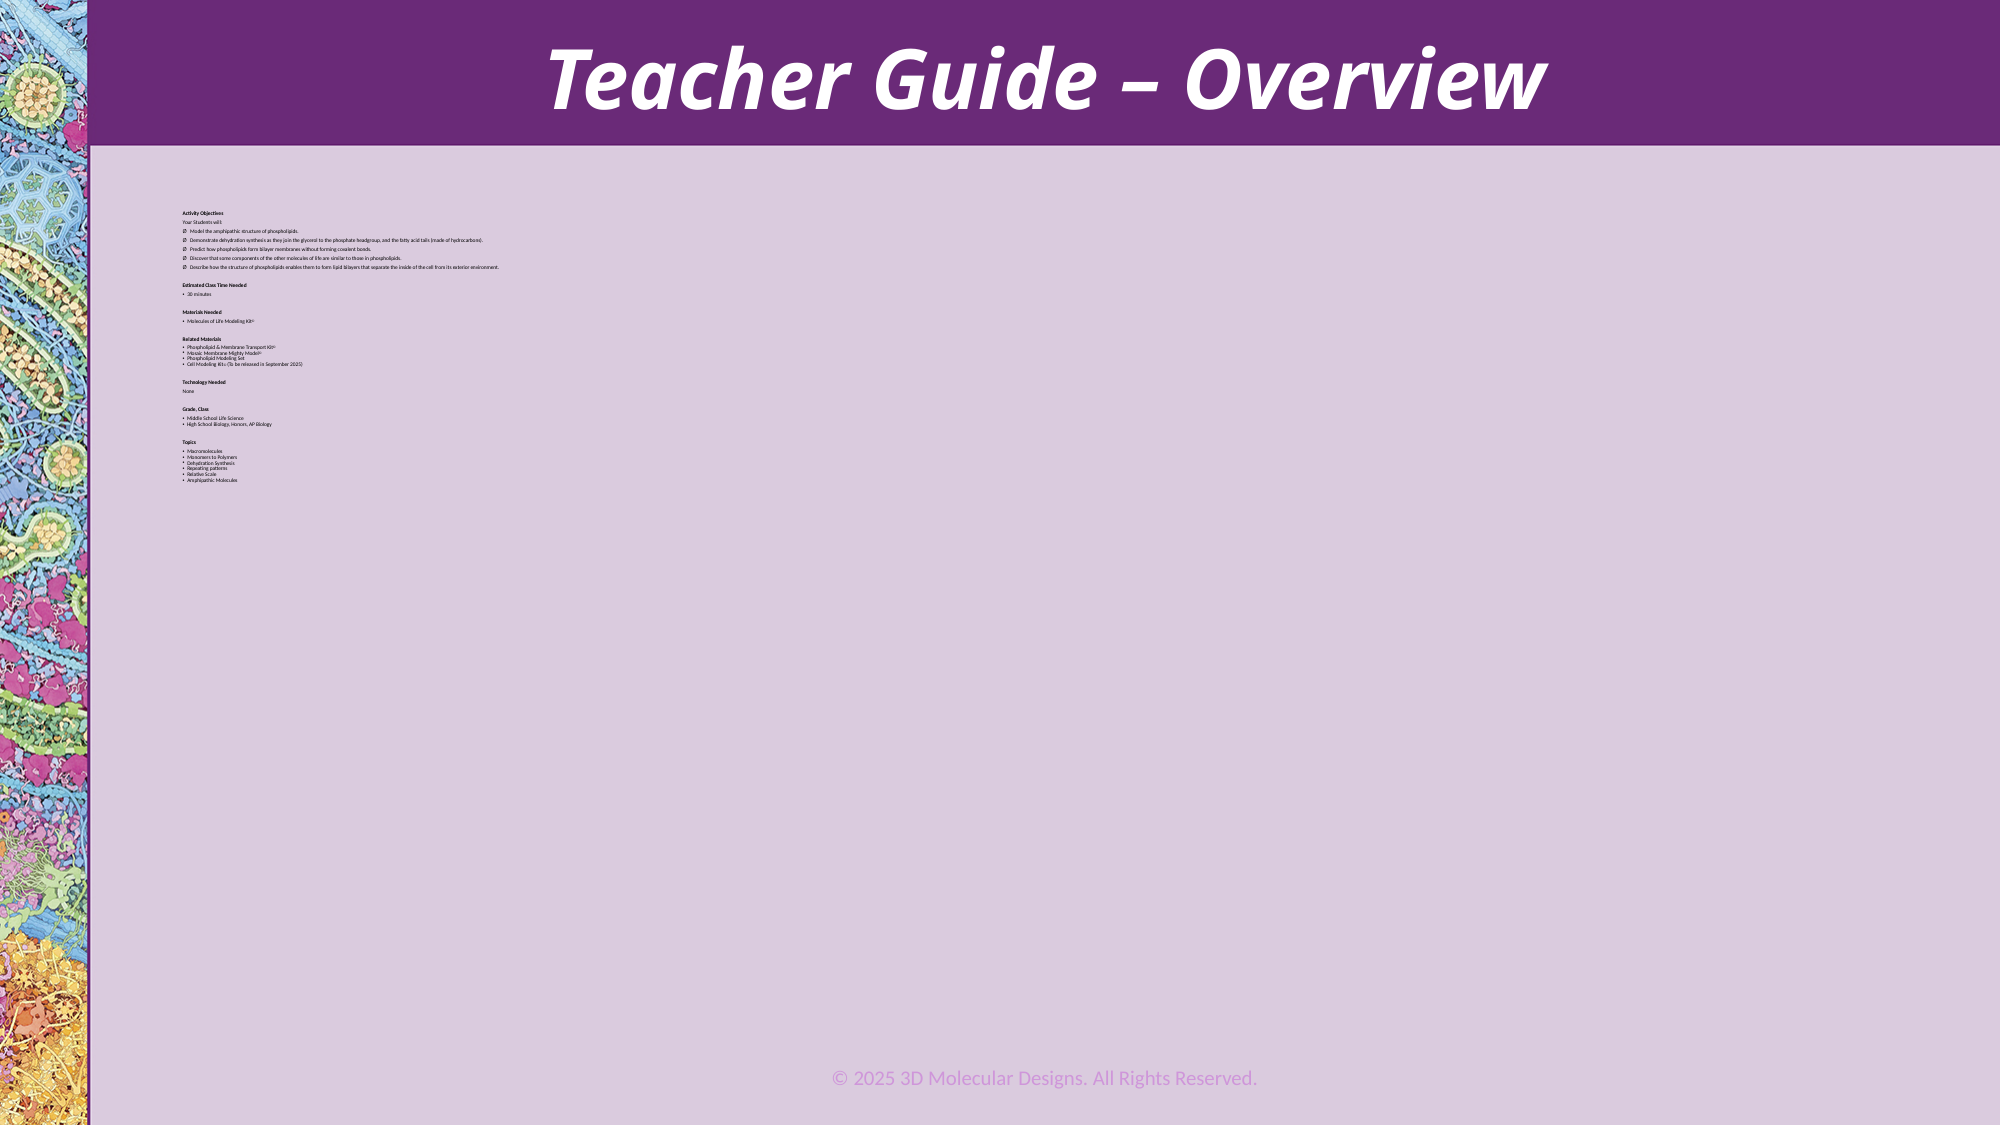

Teacher Guide – Overview
# Activity Objectives​
Your Students will:
Model the amphipathic structure of phospholipids.
Demonstrate dehydration​ synthesis as they join the glycerol to the phosphate headgroup, and the fatty acid tails (made of hydrocarbons).
Predict how phospholipids form bilayer membranes without forming covalent bonds.
Discover that some components of the other molecules of life are similar to those in phospholipids.
Describe how the structure of phospholipids enables them to form lipid bilayers that separate the inside of the cell from its exterior environment.
Estimated Class Time Needed
30 minutes
Materials Needed
Molecules of Life Modeling Kit©
Related Materials
Phospholipid & Membrane Transport Kit©
Mosaic Membrane Mighty Model©
Phospholipid Modeling Set
Cell Modeling Kit© (To be released in September 2025)
Technology Needed
None
Grade, Class
Middle School Life Science
High School Biology, Honors, AP Biology
Topics
Macromolecules
Monomers to Polymers
Dehydration Synthesis
Repeating patterns
Relative Scale
Amphipathic Molecules